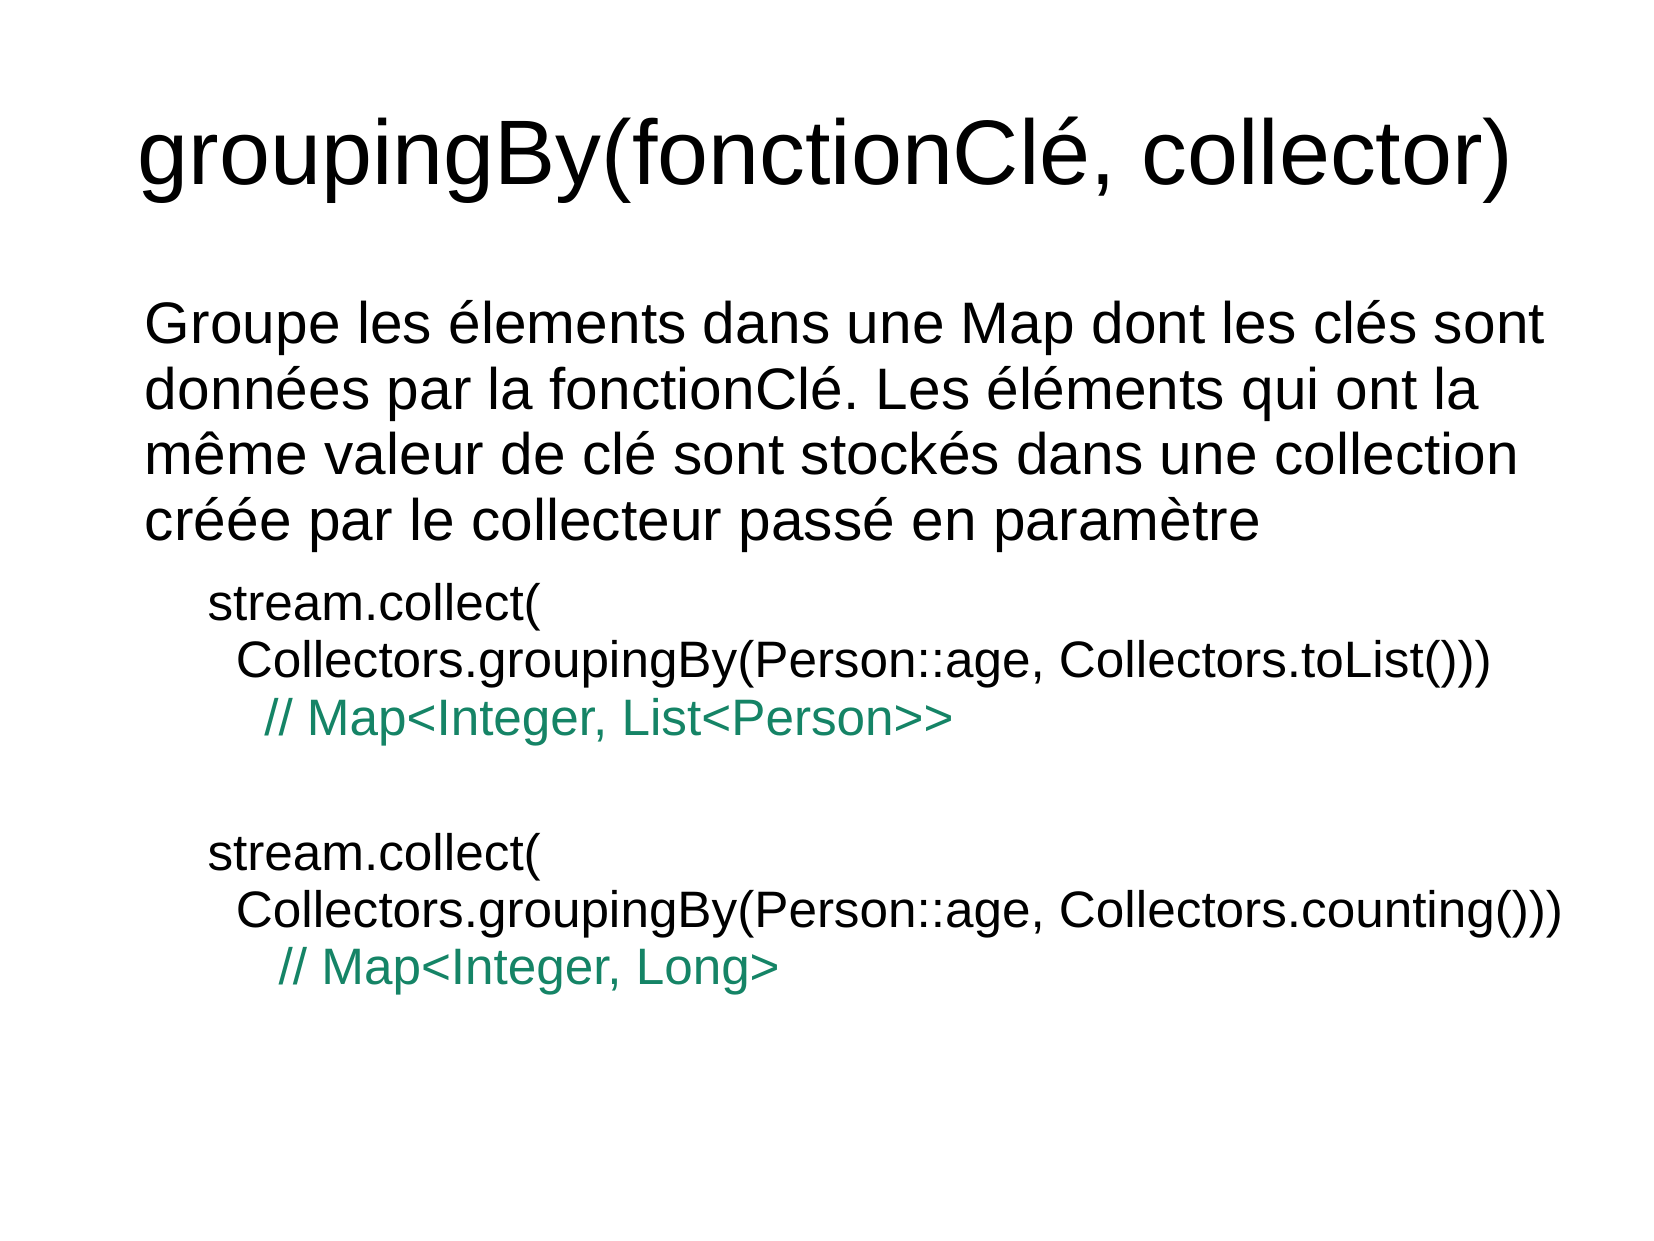

# groupingBy(fonctionClé, collector)
Groupe les élements dans une Map dont les clés sont données par la fonctionClé. Les éléments qui ont la même valeur de clé sont stockés dans une collection créée par le collecteur passé en paramètre
stream.collect(
 Collectors.groupingBy(Person::age, Collectors.toList()))
 // Map<Integer, List<Person>>
stream.collect(
 Collectors.groupingBy(Person::age, Collectors.counting()))
 // Map<Integer, Long>